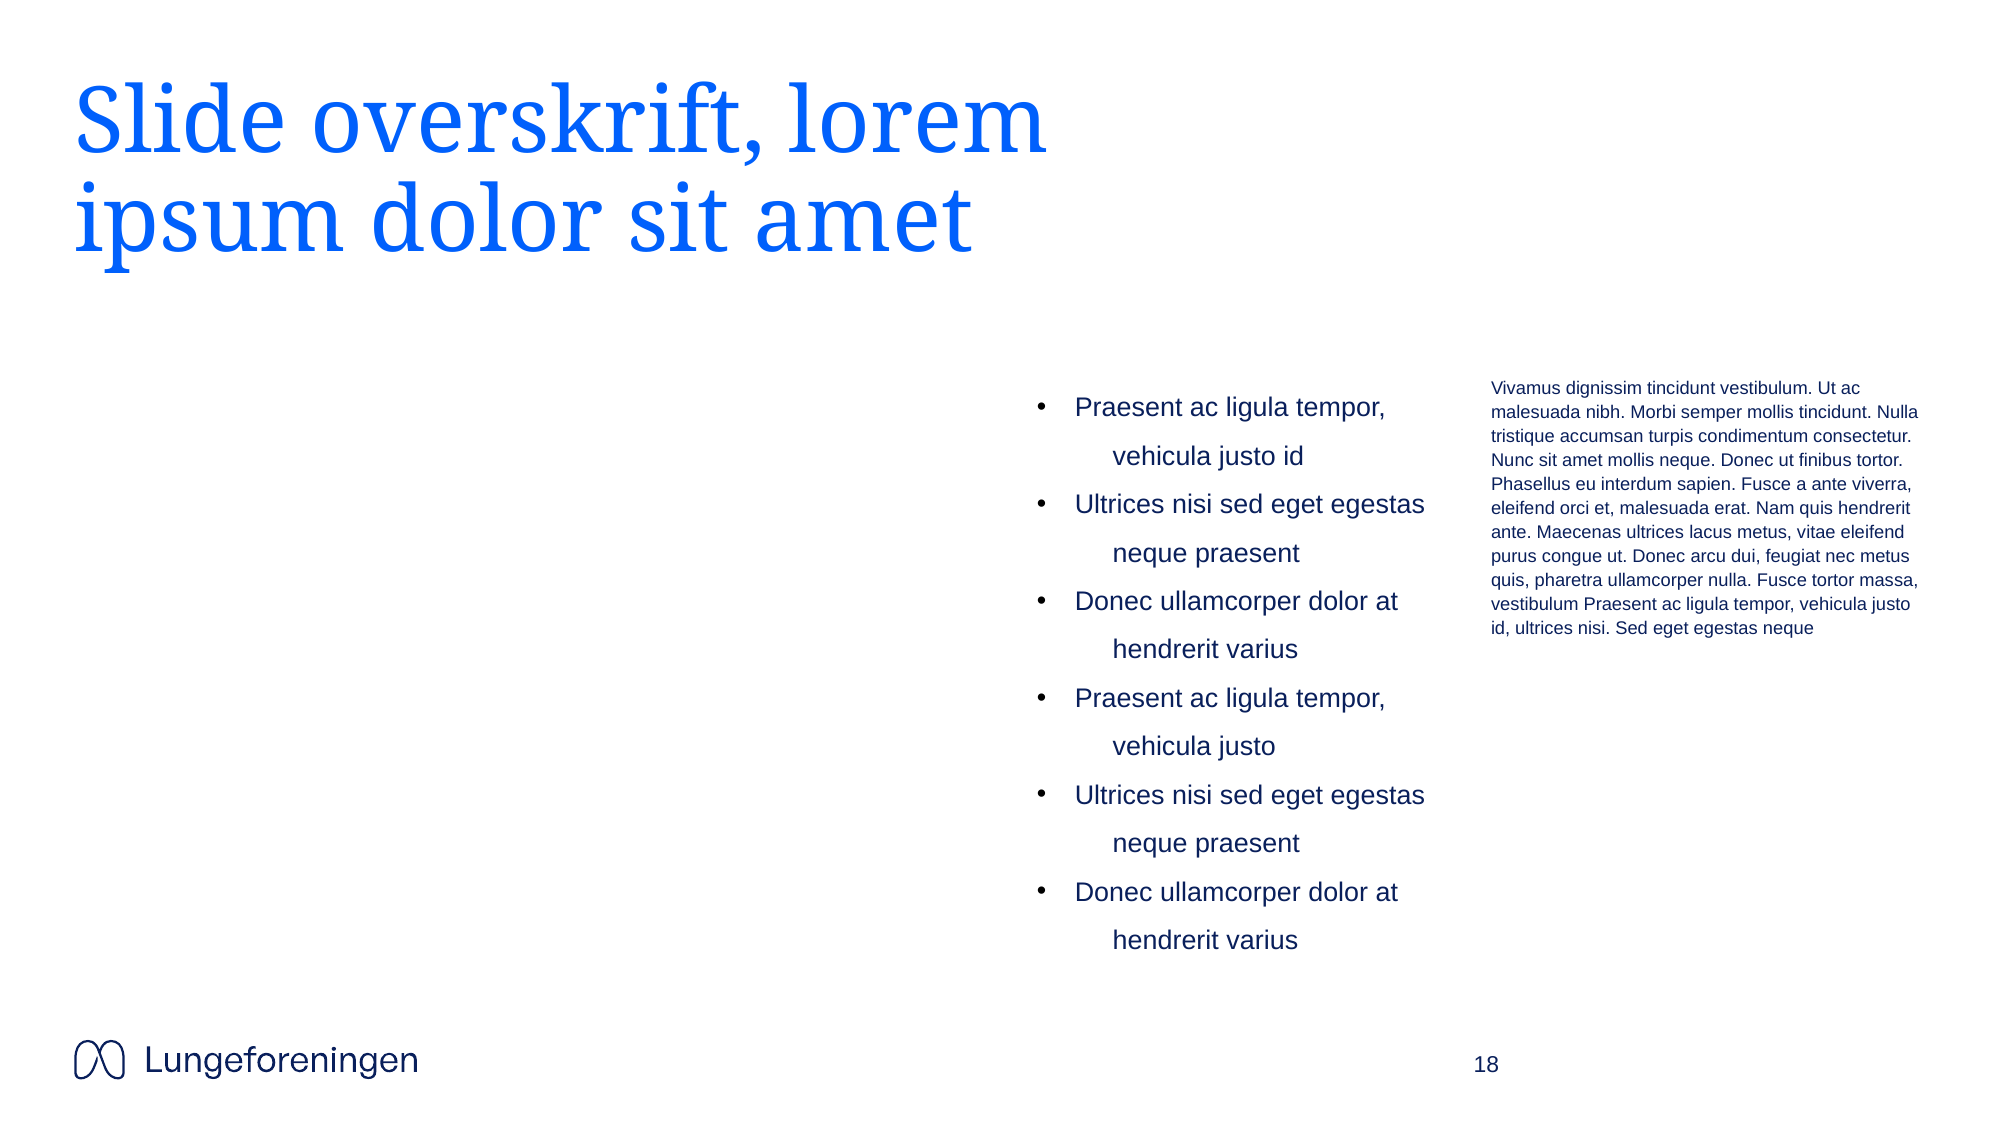

# Slide overskrift, lorem ipsum dolor sit amet
Praesent ac ligula tempor, vehicula justo id
Ultrices nisi sed eget egestas neque praesent
Donec ullamcorper dolor at hendrerit varius
Praesent ac ligula tempor, vehicula justo
Ultrices nisi sed eget egestas neque praesent
Donec ullamcorper dolor at hendrerit varius
Vivamus dignissim tincidunt vestibulum. Ut ac malesuada nibh. Morbi semper mollis tincidunt. Nulla tristique accumsan turpis condimentum consectetur. Nunc sit amet mollis neque. Donec ut finibus tortor. Phasellus eu interdum sapien. Fusce a ante viverra, eleifend orci et, malesuada erat. Nam quis hendrerit ante. Maecenas ultrices lacus metus, vitae eleifend purus congue ut. Donec arcu dui, feugiat nec metus quis, pharetra ullamcorper nulla. Fusce tortor massa, vestibulum Praesent ac ligula tempor, vehicula justo id, ultrices nisi. Sed eget egestas neque